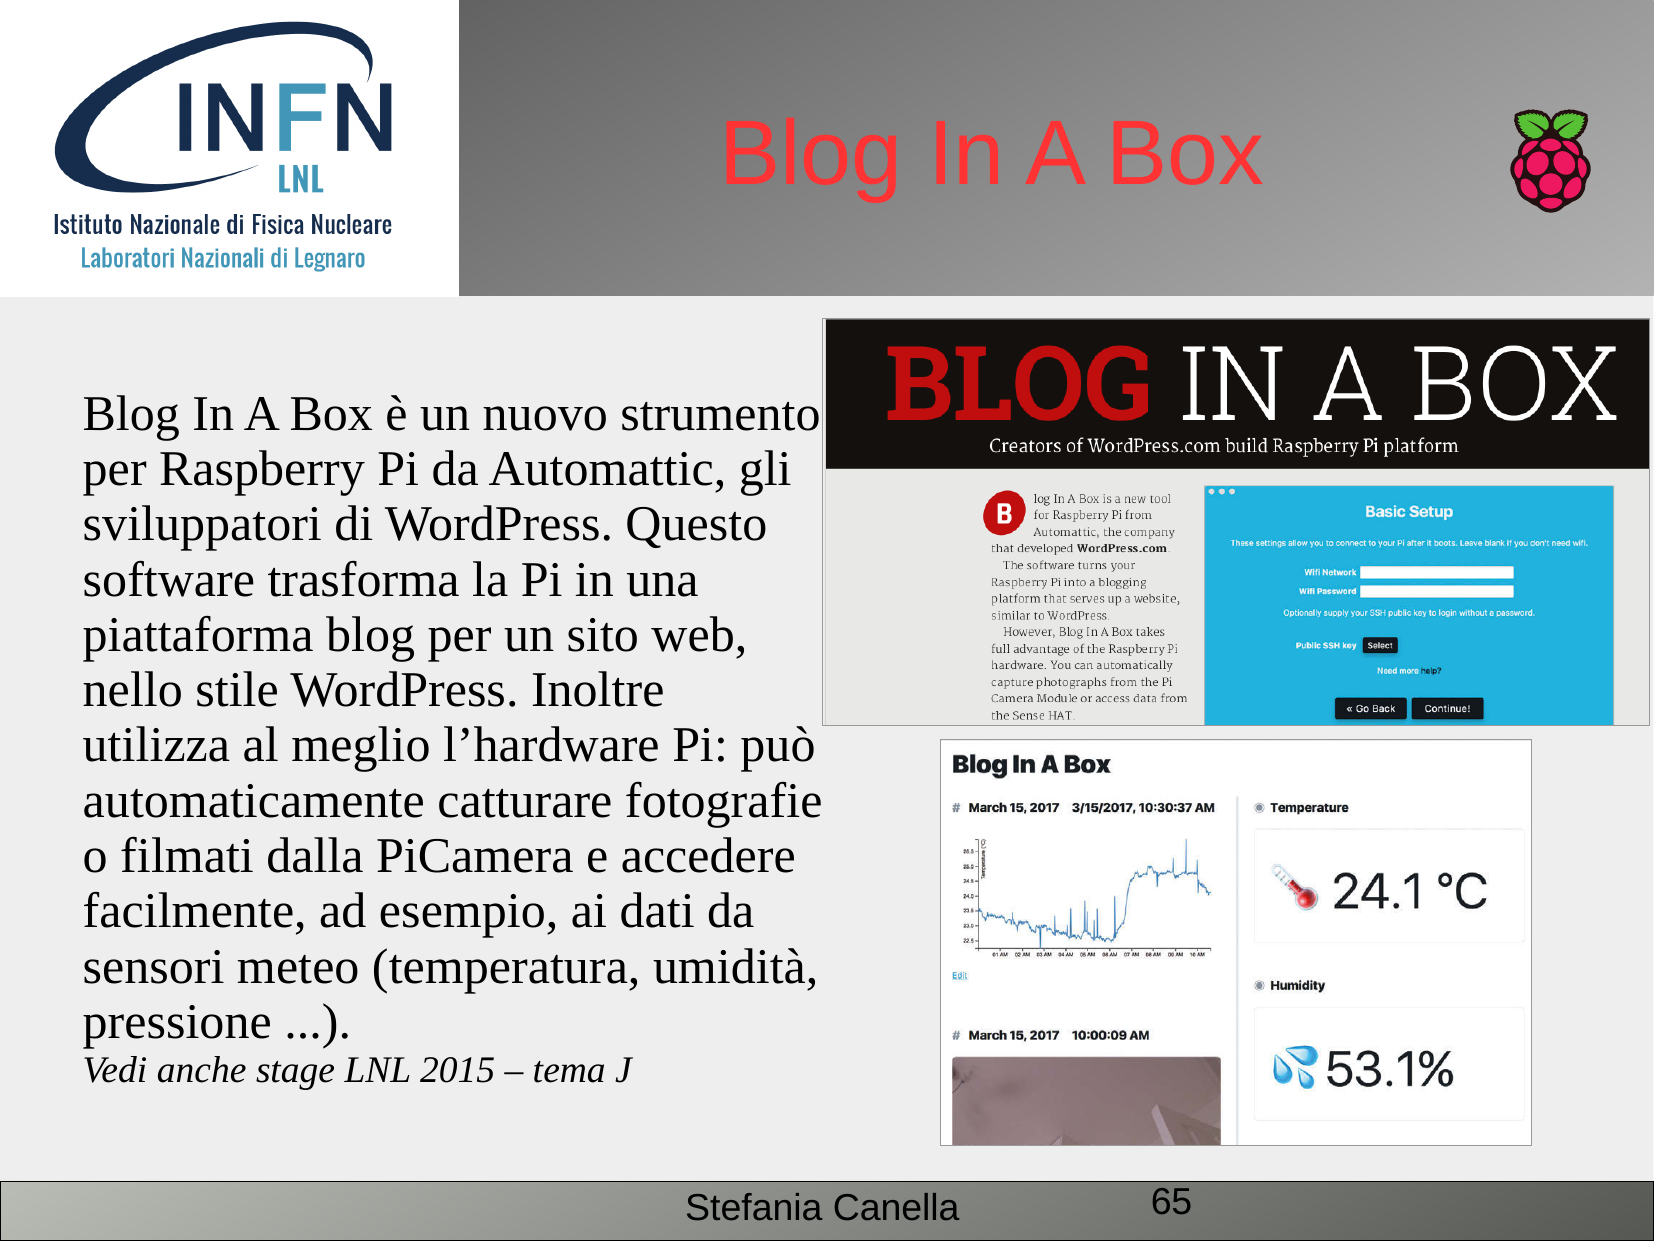

# Blog In A Box
Blog In A Box è un nuovo strumento per Raspberry Pi da Automattic, gli sviluppatori di WordPress. Questo software trasforma la Pi in una piattaforma blog per un sito web, nello stile WordPress. Inoltre utilizza al meglio l’hardware Pi: può automaticamente catturare fotografie o filmati dalla PiCamera e accedere facilmente, ad esempio, ai dati da sensori meteo (temperatura, umidità, pressione ...).
Vedi anche stage LNL 2015 – tema J
Stefania Canella